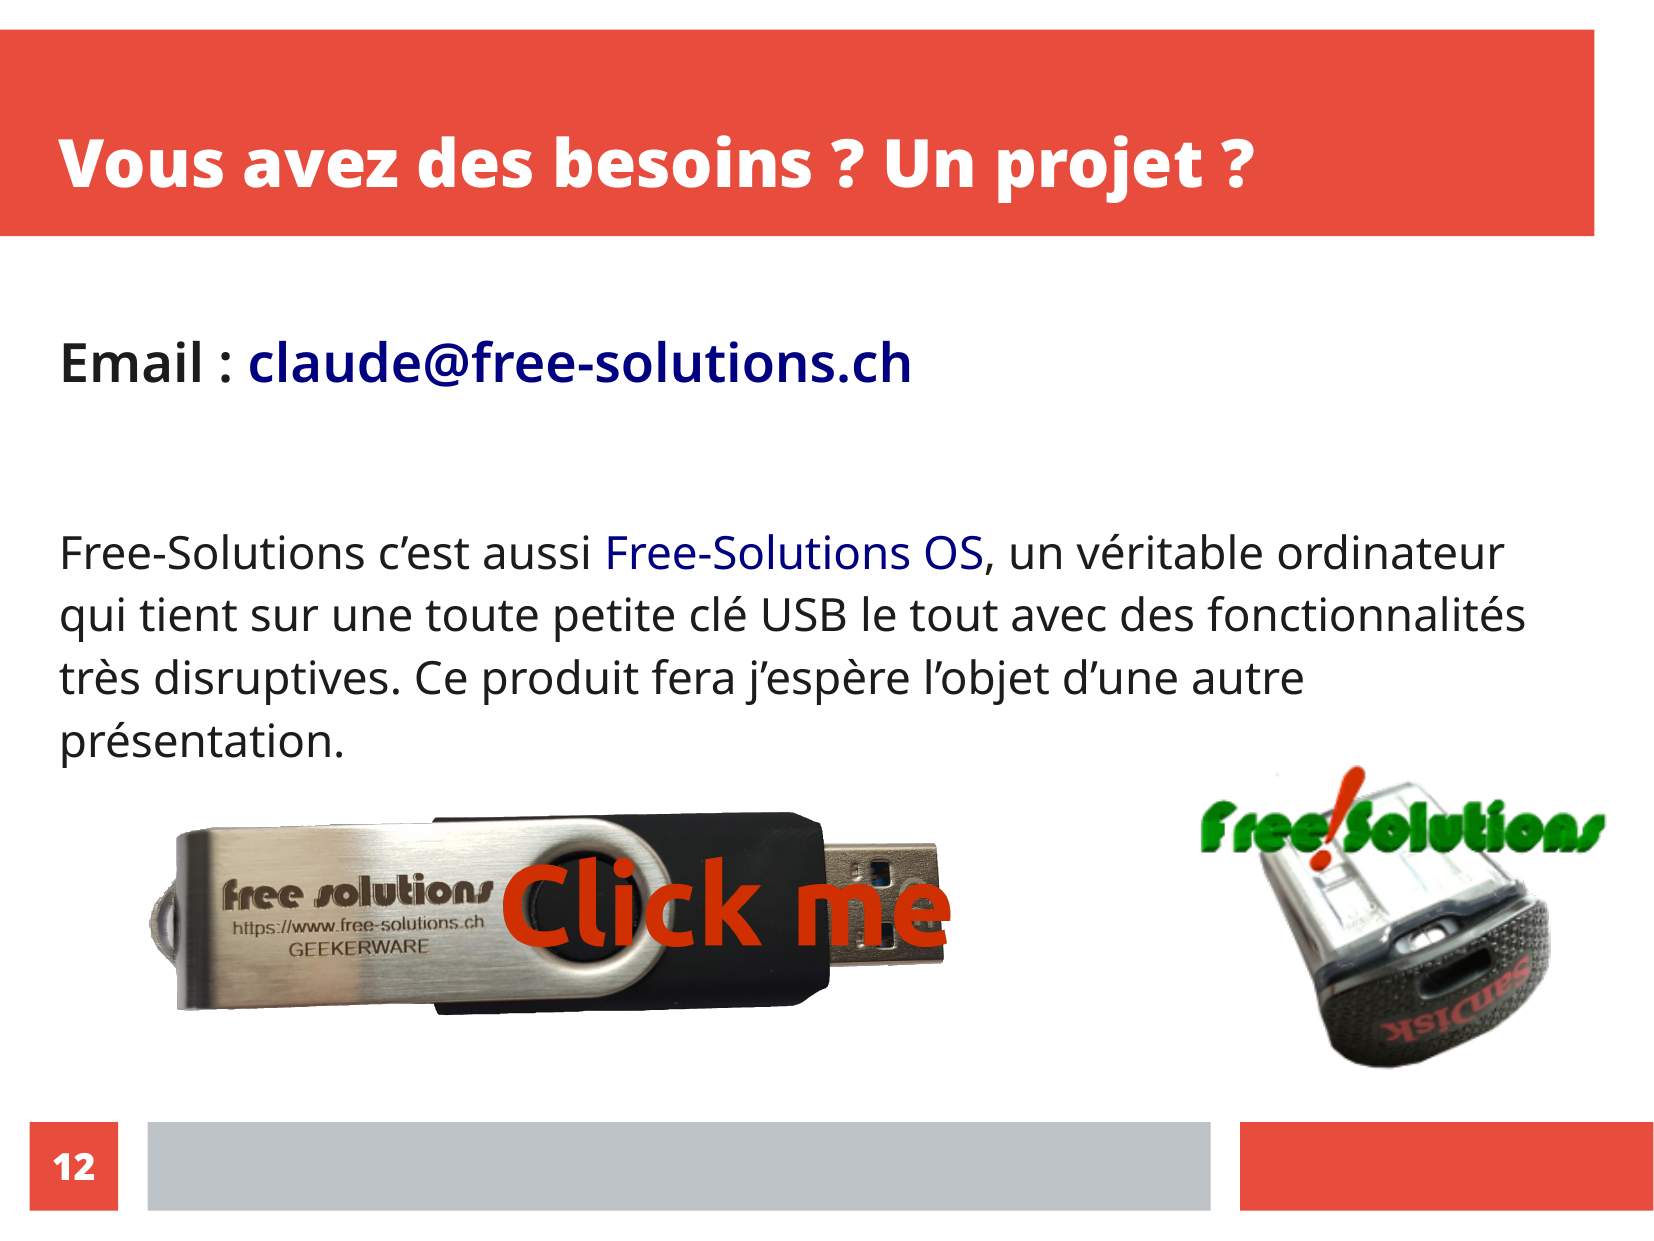

# Vous avez des besoins ? Un projet ?
Email : claude@free-solutions.ch
Free-Solutions c’est aussi Free-Solutions OS, un véritable ordinateur qui tient sur une toute petite clé USB le tout avec des fonctionnalités très disruptives. Ce produit fera j’espère l’objet d’une autre présentation.
12